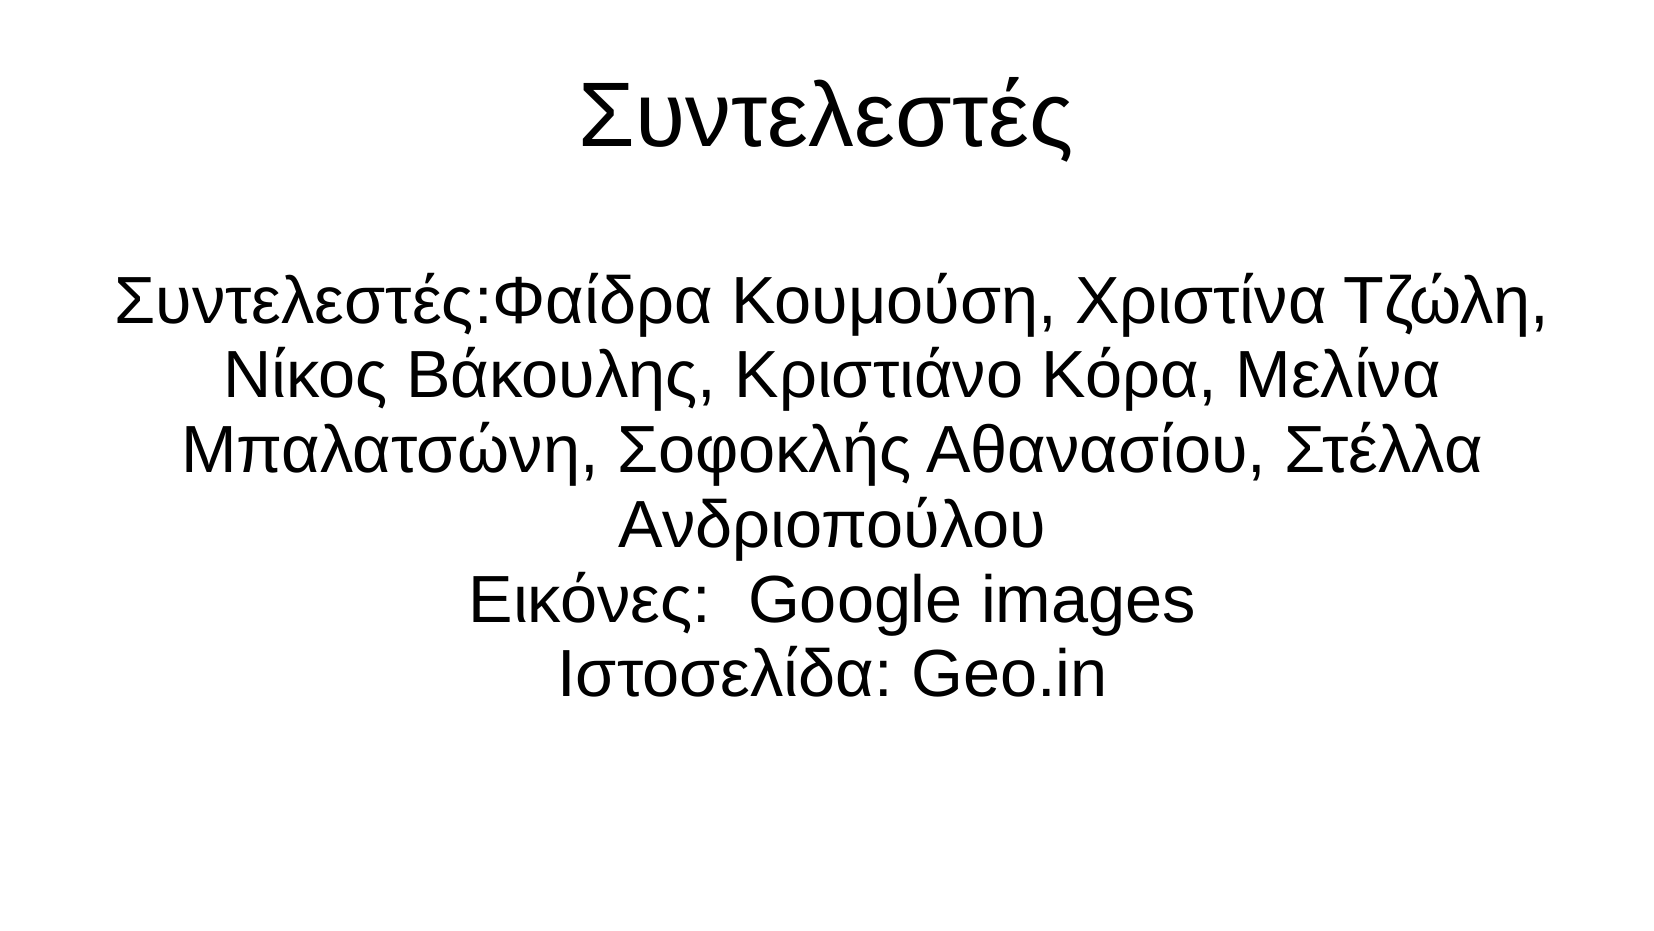

# Συντελεστές
Συντελεστές:Φαίδρα Κουμούση, Χριστίνα Τζώλη, Νίκος Βάκουλης, Κριστιάνο Κόρα, Μελίνα Μπαλατσώνη, Σοφοκλής Αθανασίου, Στέλλα Ανδριοπούλου
Εικόνες: Google images
Ιστοσελίδα: Geo.in